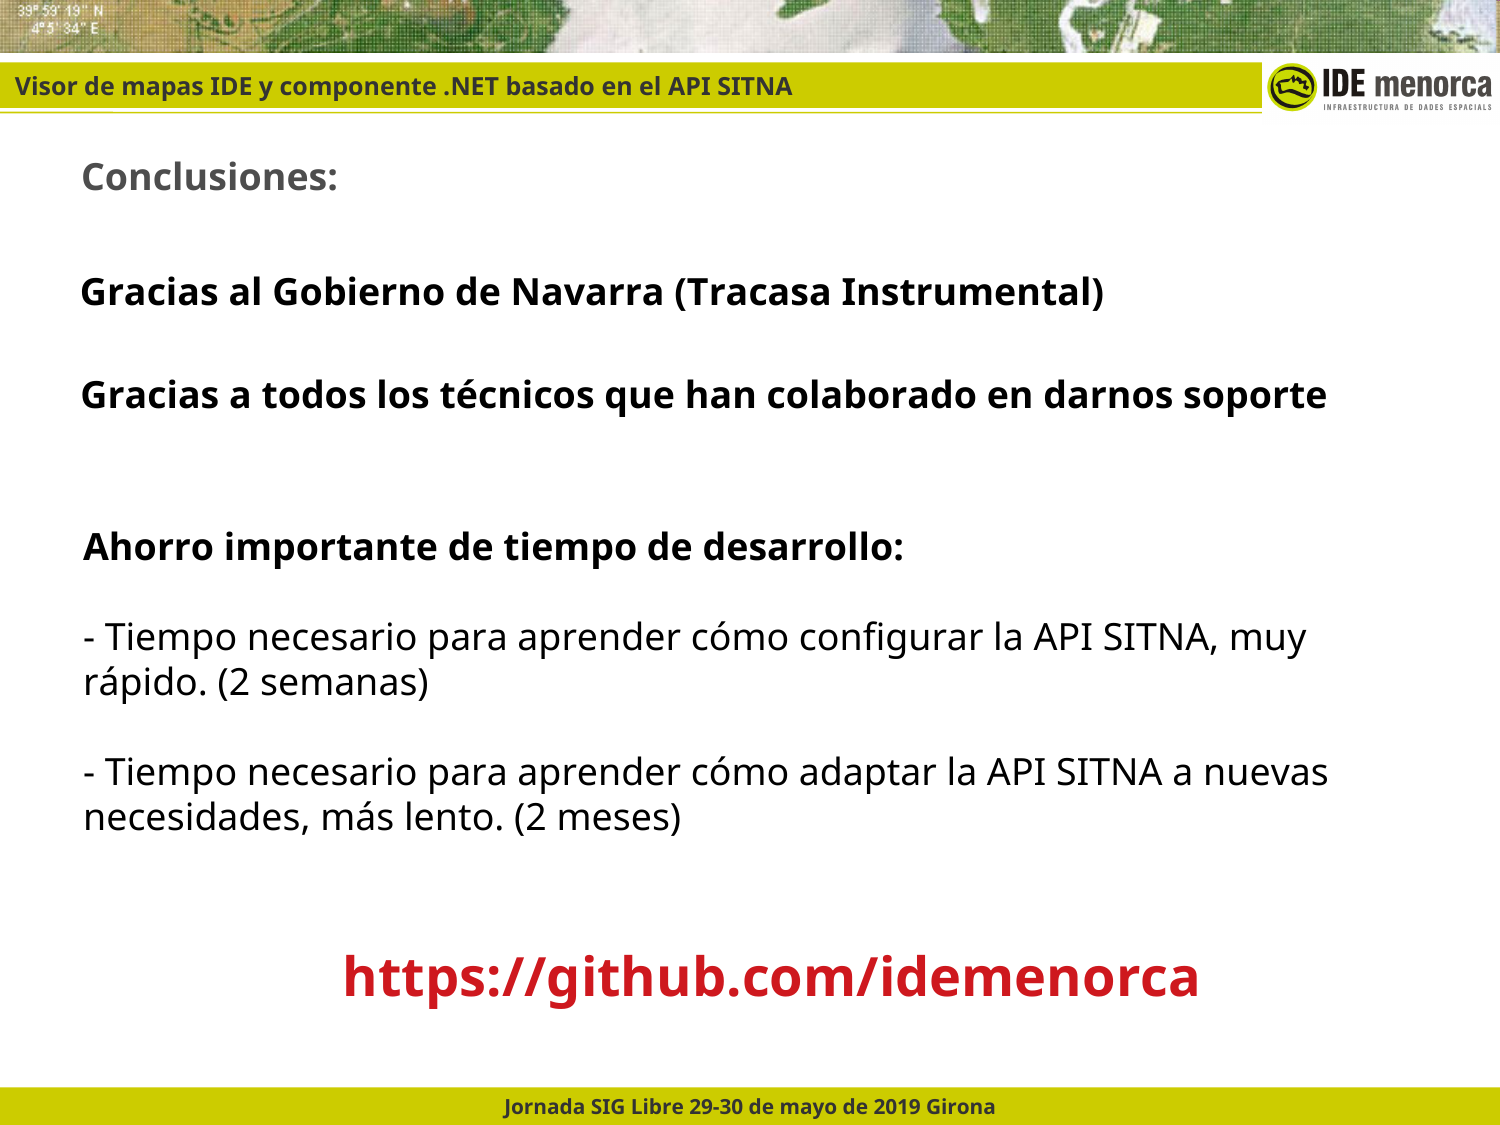

Visor de mapas IDE y componente .NET basado en el API SITNA
Conclusiones:
Gracias al Gobierno de Navarra (Tracasa Instrumental)
Gracias a todos los técnicos que han colaborado en darnos soporte
Ahorro importante de tiempo de desarrollo:
- Tiempo necesario para aprender cómo configurar la API SITNA, muy rápido. (2 semanas)
- Tiempo necesario para aprender cómo adaptar la API SITNA a nuevas necesidades, más lento. (2 meses)
https://github.com/idemenorca
Jornada SIG Libre 29-30 de mayo de 2019 Girona